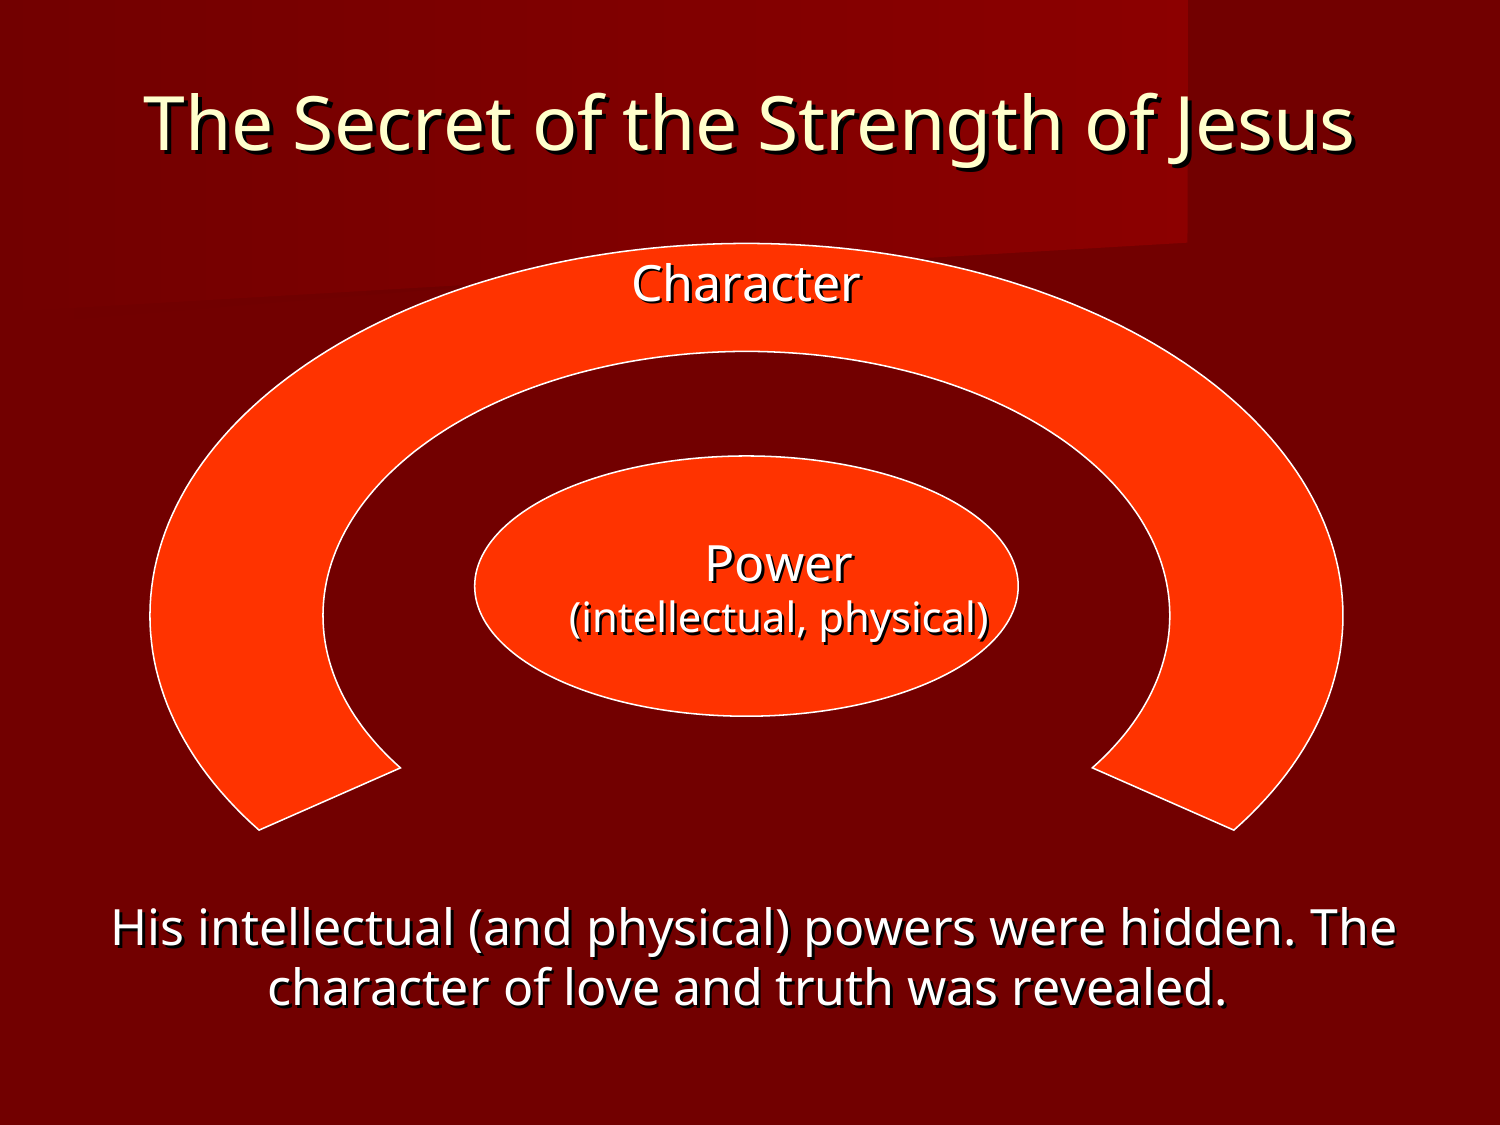

# The Secret of the Strength of Jesus
Character
Power
(intellectual, physical)
His intellectual (and physical) powers were hidden. The character of love and truth was revealed.